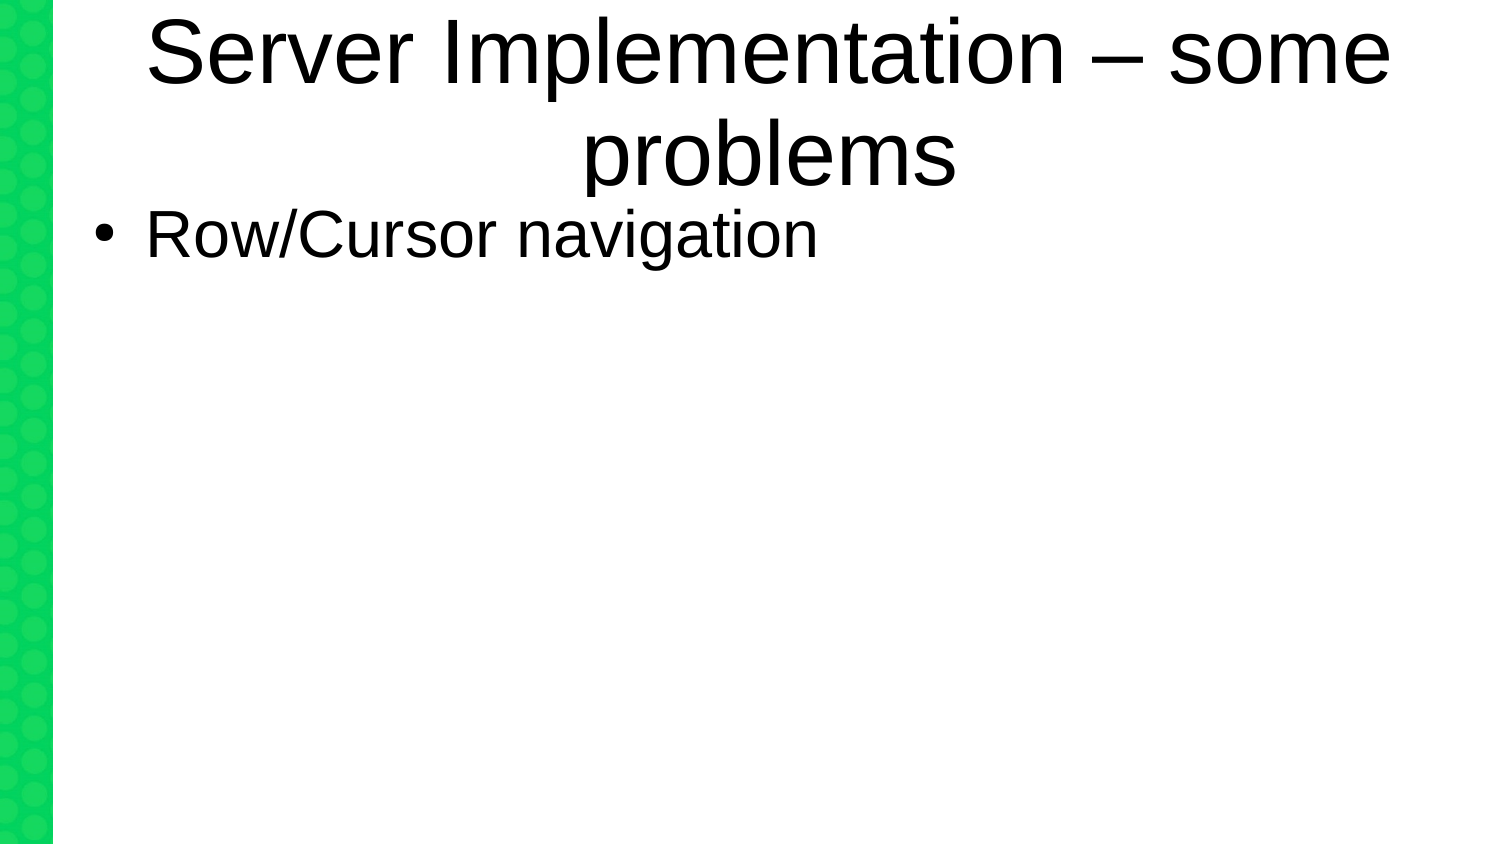

# Server Implementation – some problems
Row/Cursor navigation